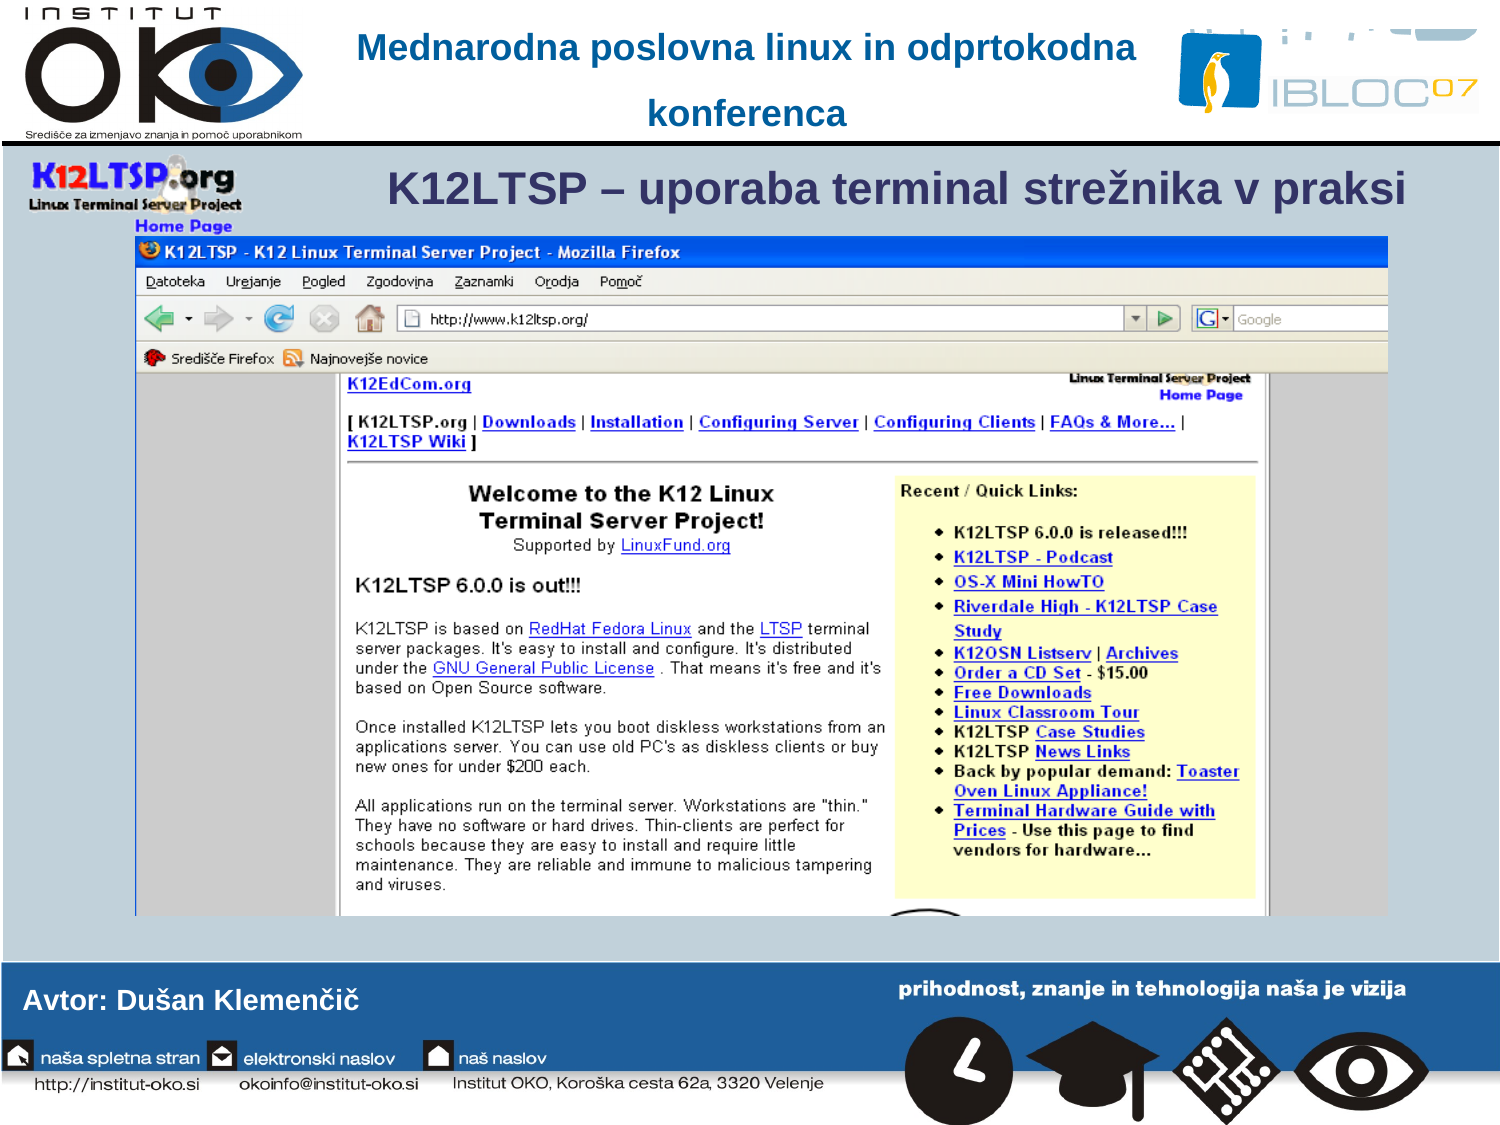

Mednarodna poslovna linux in odprtokodna
konferenca
Avtor: Dušan Klemenčič
# K12LTSP – uporaba terminal strežnika v praksi